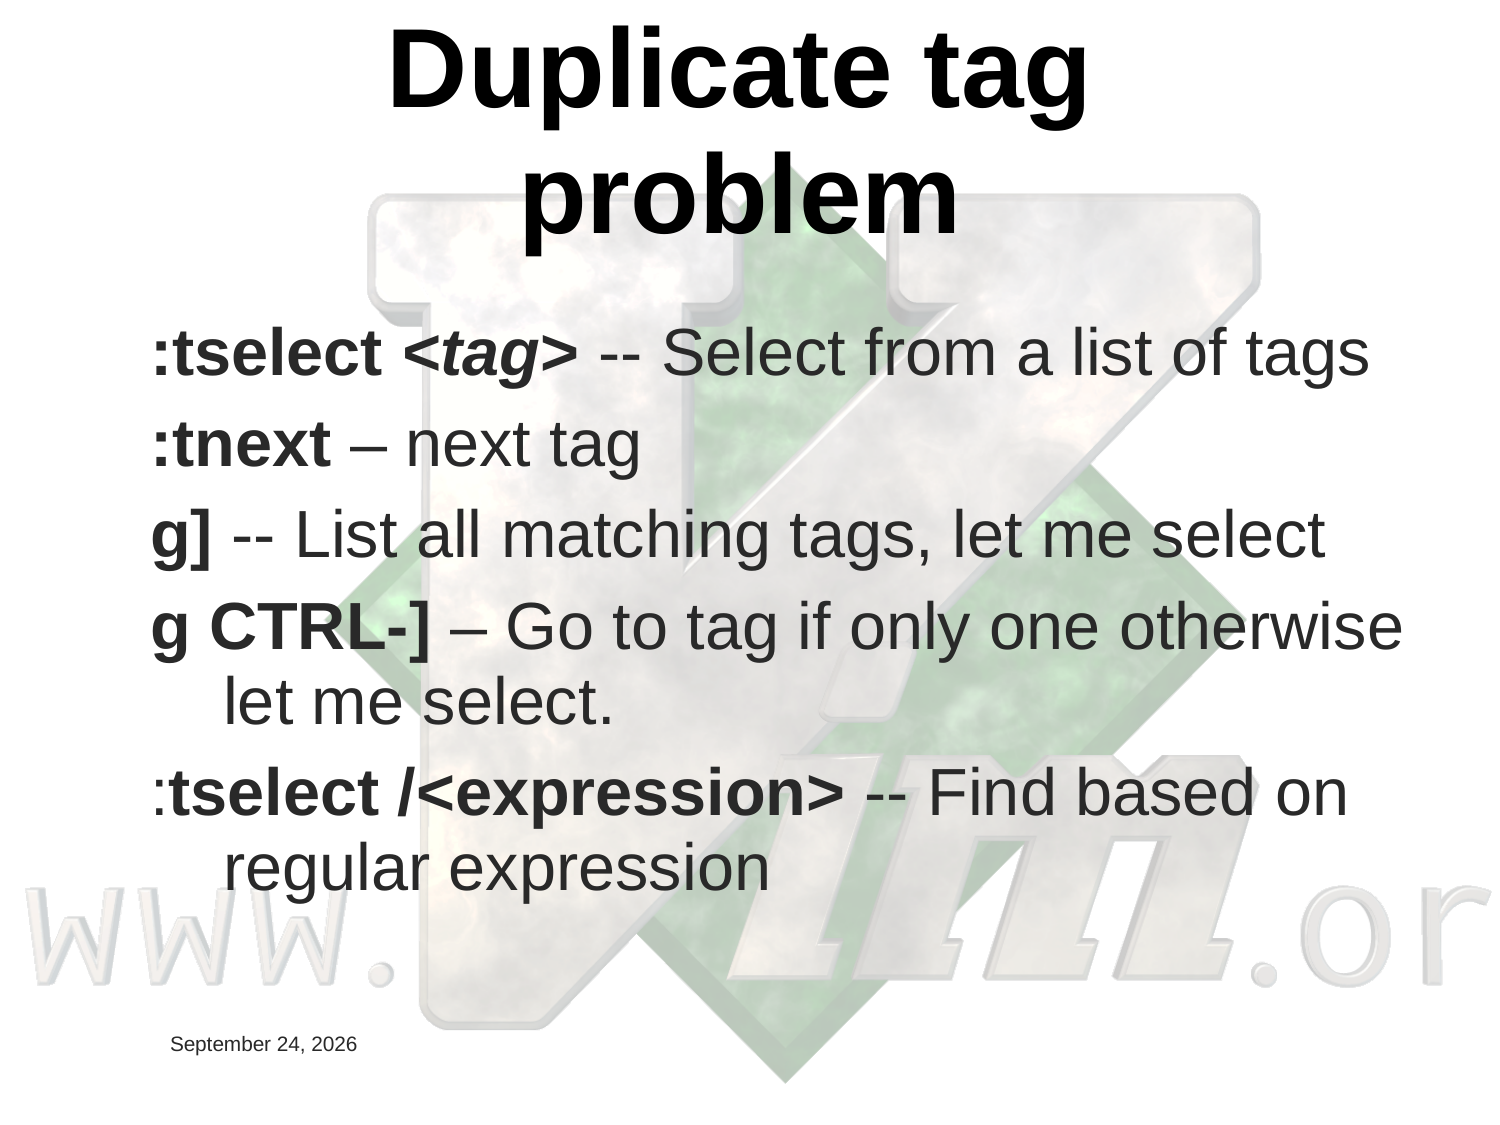

# Duplicate tag problem
:tselect <tag> -- Select from a list of tags
:tnext – next tag
g] -- List all matching tags, let me select
g CTRL-] – Go to tag if only one otherwise let me select.
:tselect /<expression> -- Find based on regular expression